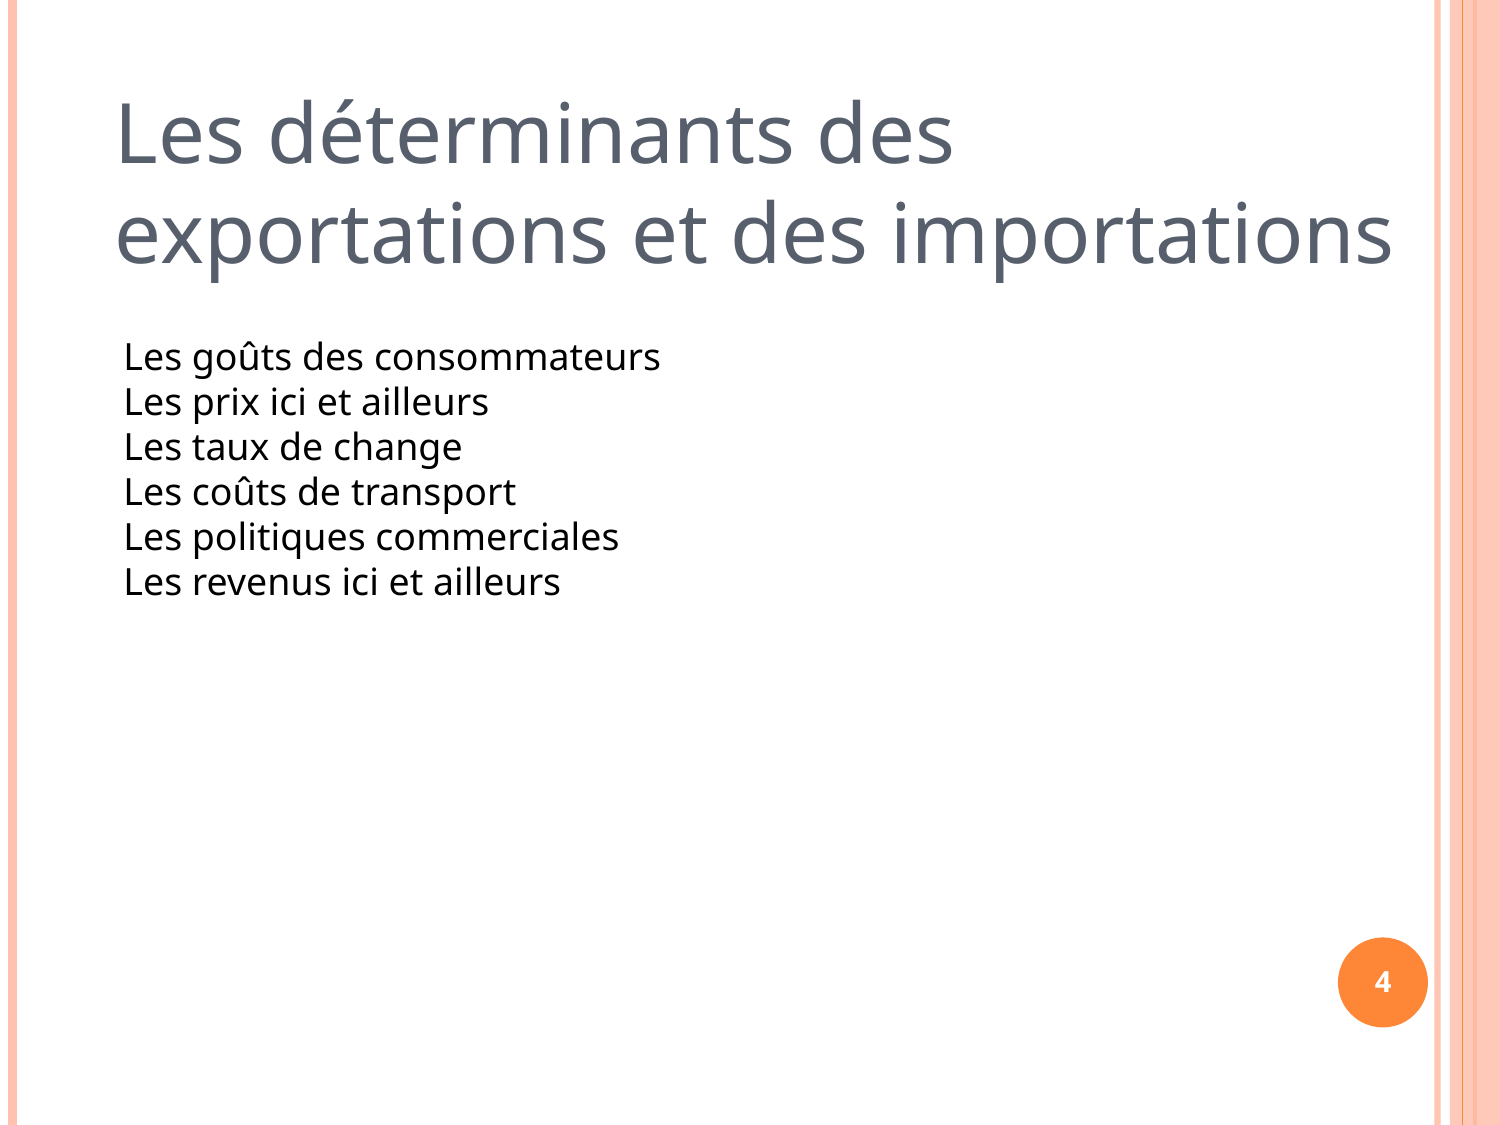

# Les déterminants des exportations et des importations
Les goûts des consommateurs
Les prix ici et ailleurs
Les taux de change
Les coûts de transport
Les politiques commerciales
Les revenus ici et ailleurs